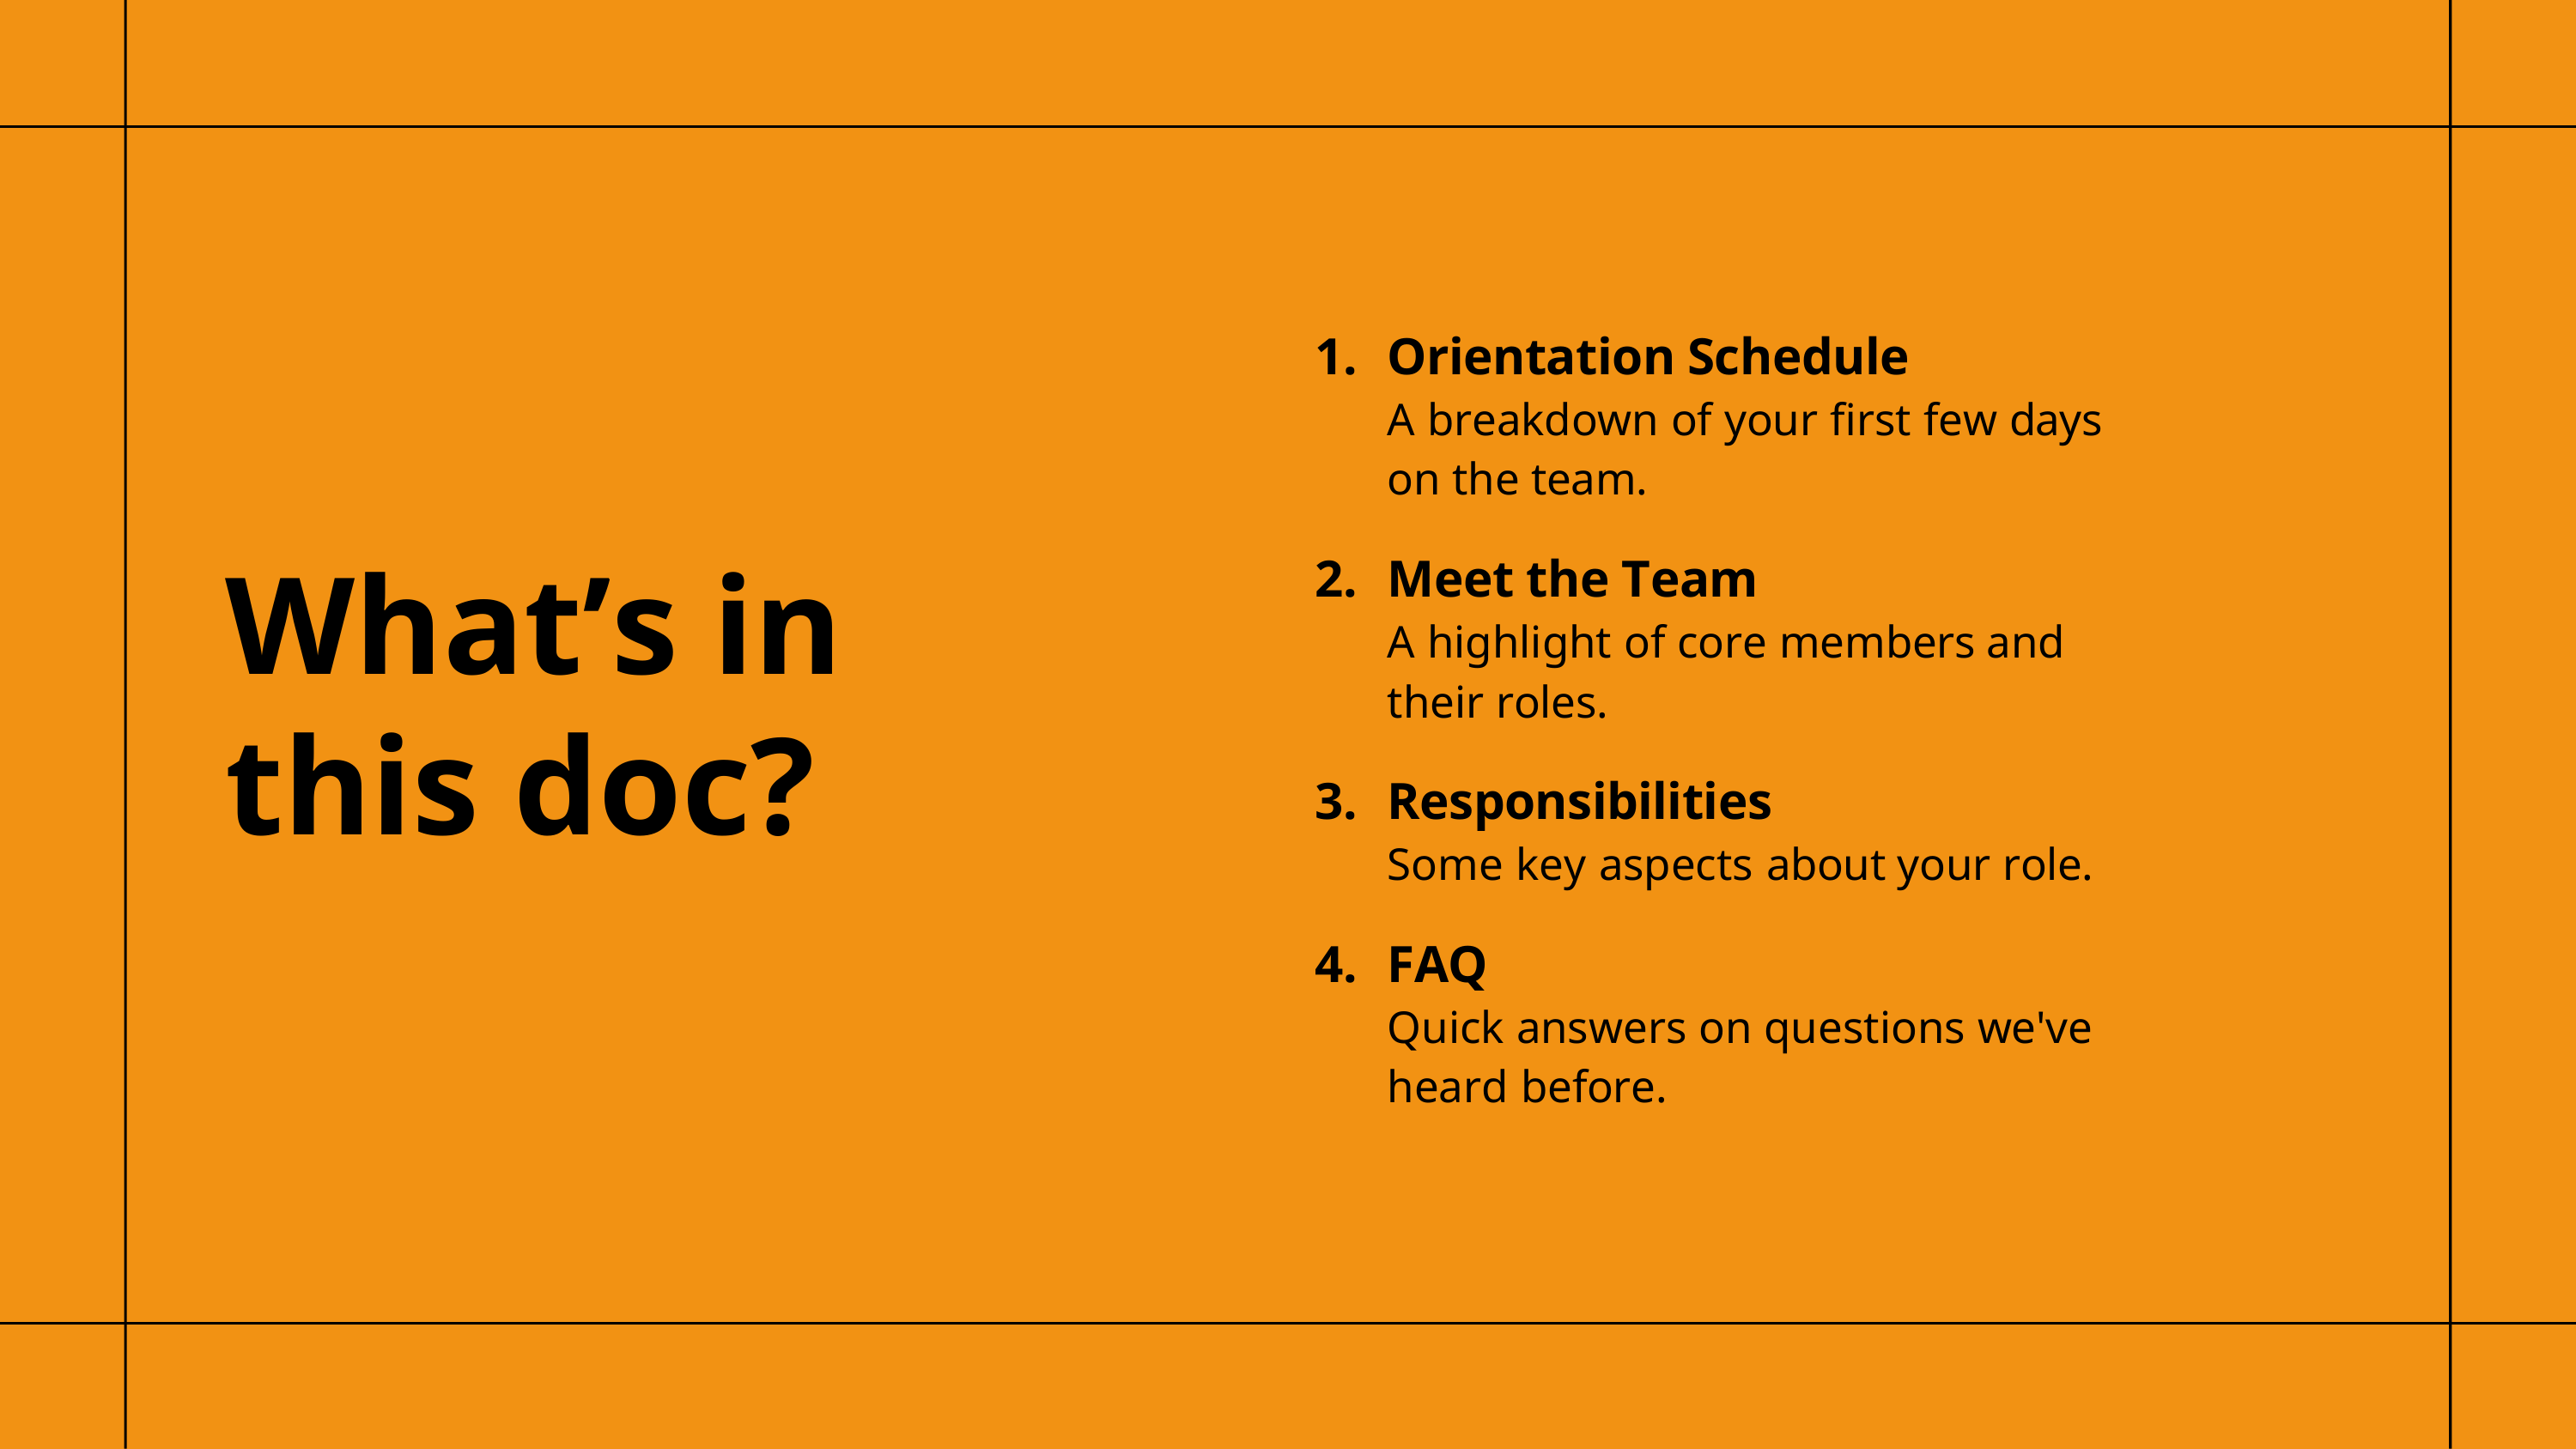

Orientation Schedule
A breakdown of your first few days on the team.
Meet the Team
A highlight of core members and their roles.
Responsibilities
Some key aspects about your role.
FAQ
Quick answers on questions we've heard before.
# What’s in this doc?